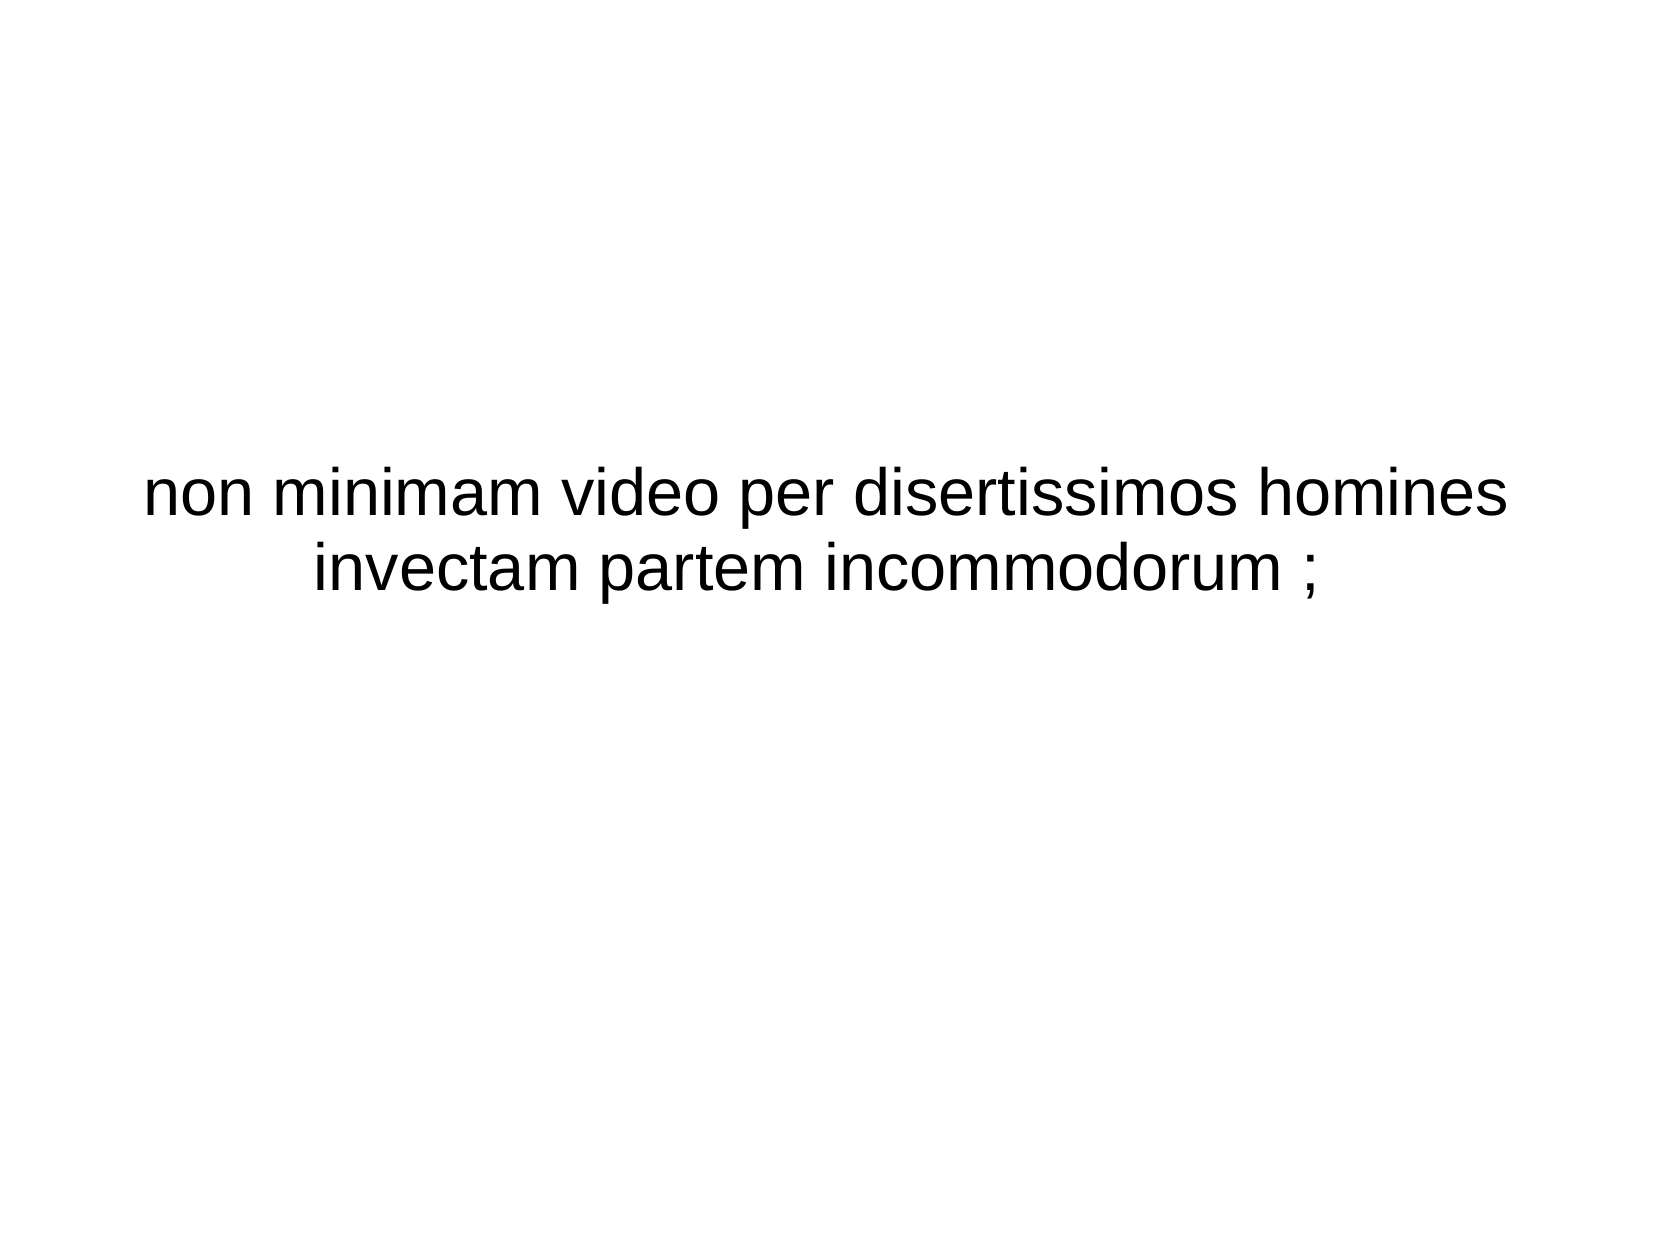

# non minimam video per disertissimos homines invectam partem incommodorum ;